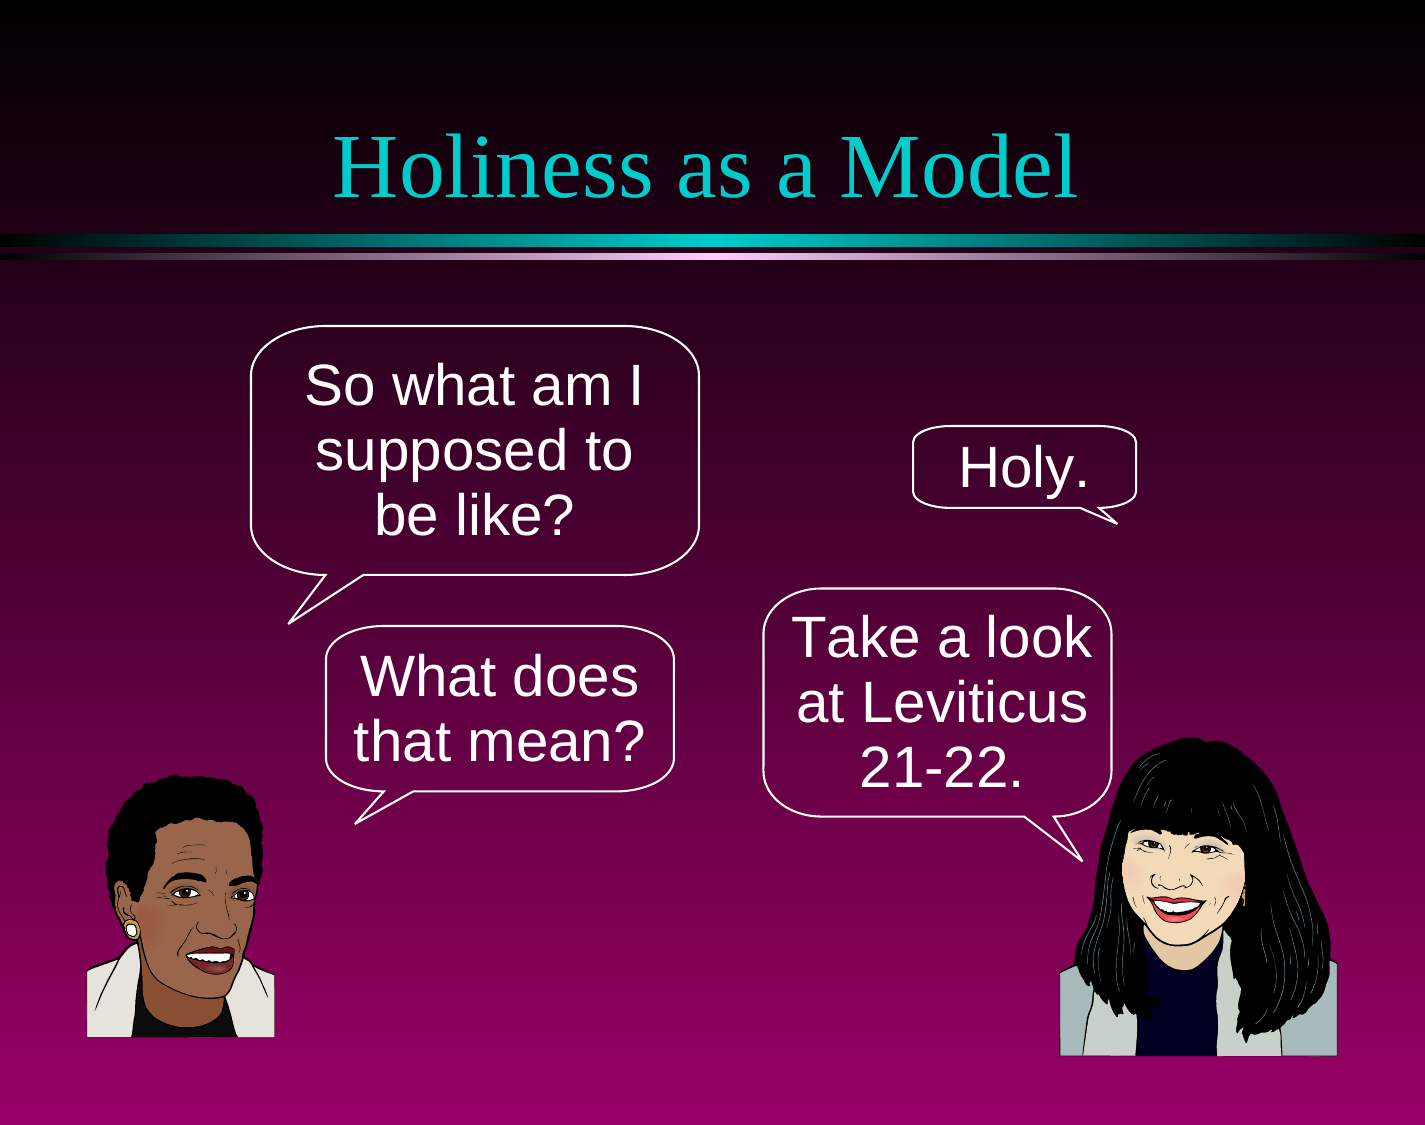

# Holiness as a Model
So what am I
supposed to
be like?
Holy.
Take a look
at Leviticus
21-22.
What does
that mean?